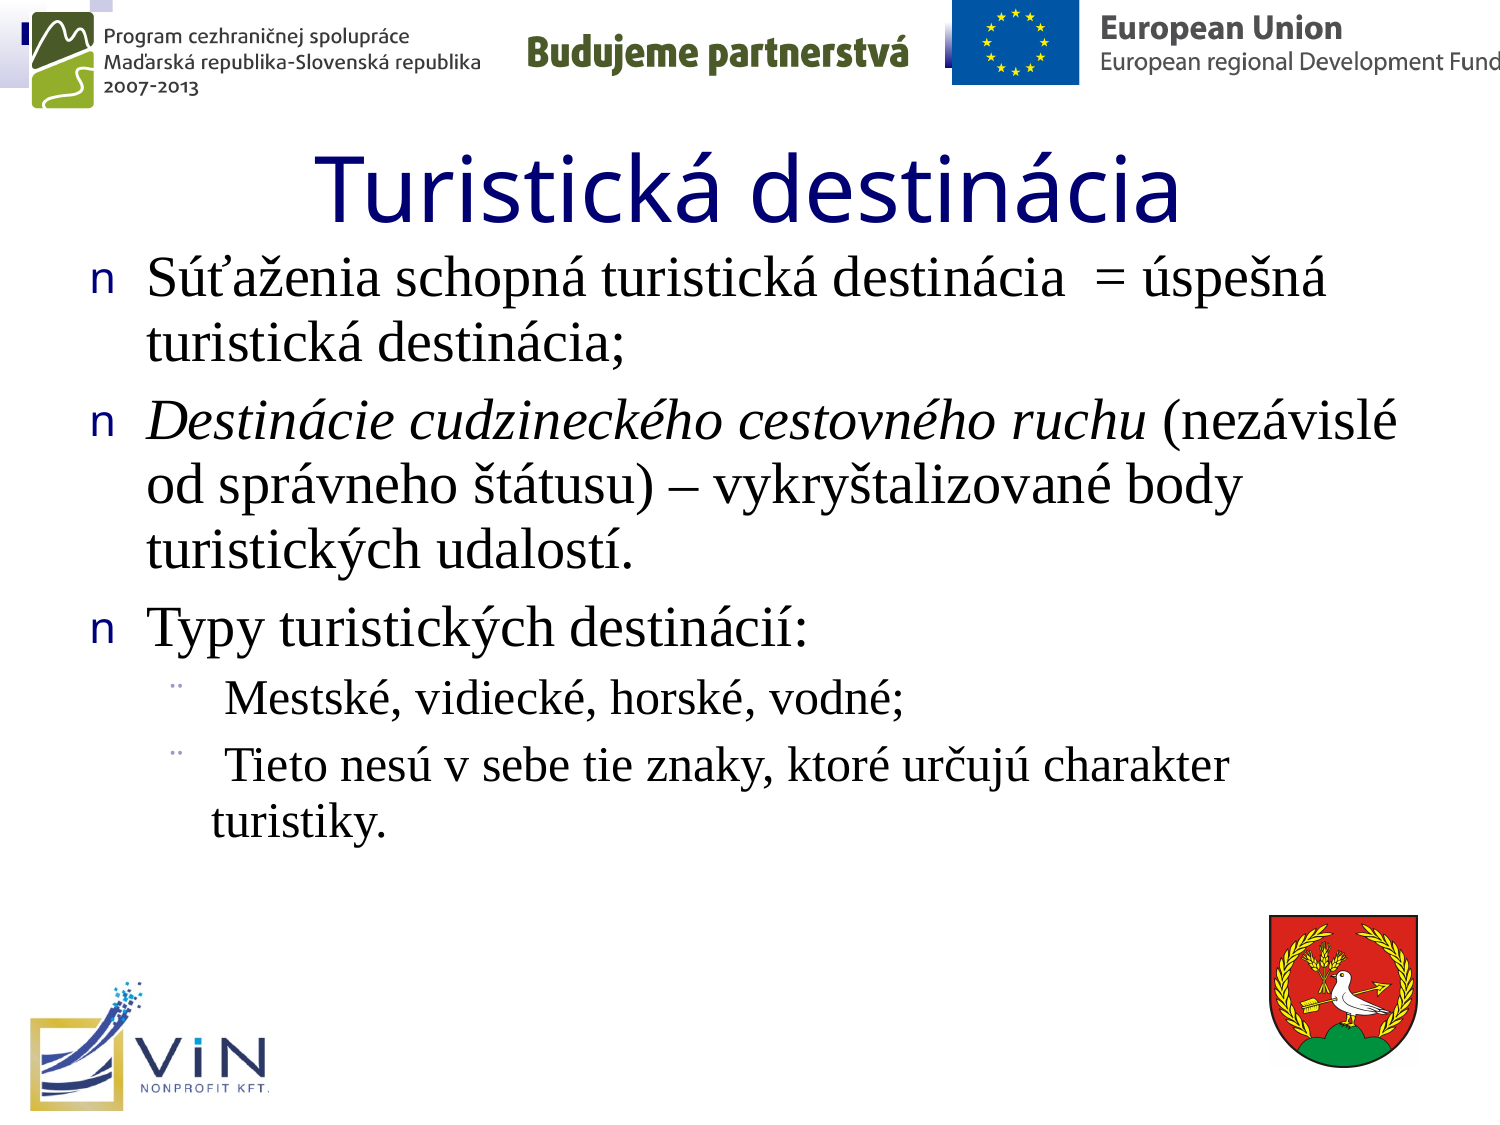

Turistická destinácia
# Súťaženia schopná turistická destinácia = úspešná turistická destinácia;
Destinácie cudzineckého cestovného ruchu (nezávislé od správneho štátusu) – vykryštalizované body turistických udalostí.
Typy turistických destinácií:
 Mestské, vidiecké, horské, vodné;
 Tieto nesú v sebe tie znaky, ktoré určujú charakter turistiky.